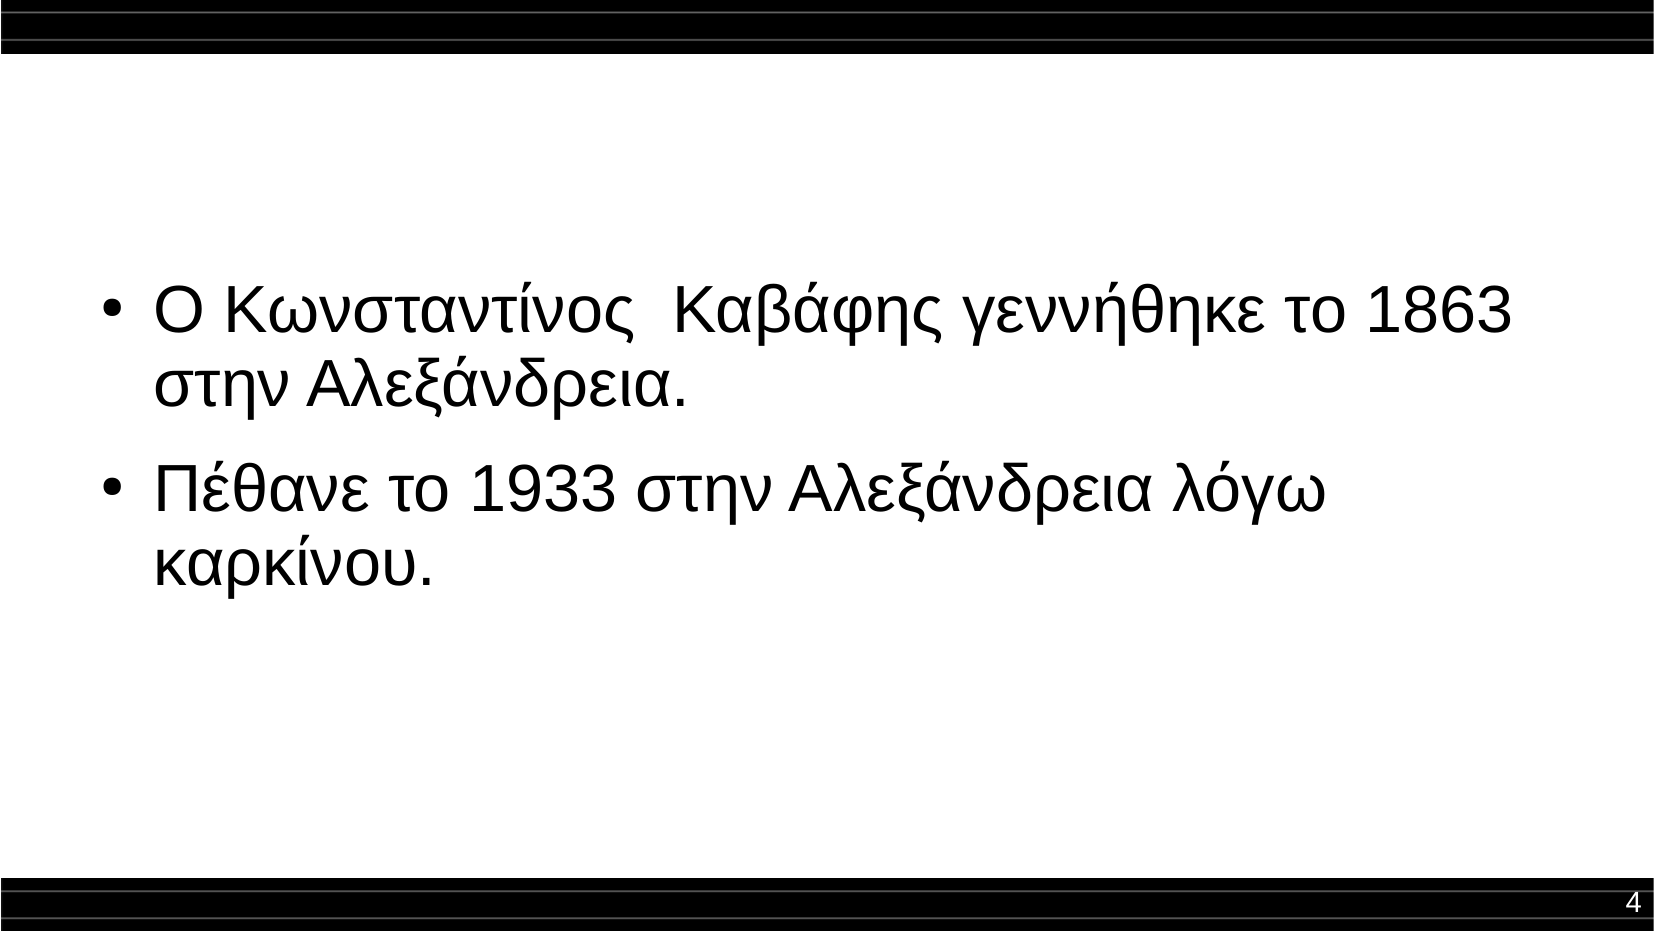

# Ο Κωνσταντίνος Καβάφης γεννήθηκε το 1863 στην Αλεξάνδρεια.
Πέθανε το 1933 στην Αλεξάνδρεια λόγω καρκίνου.